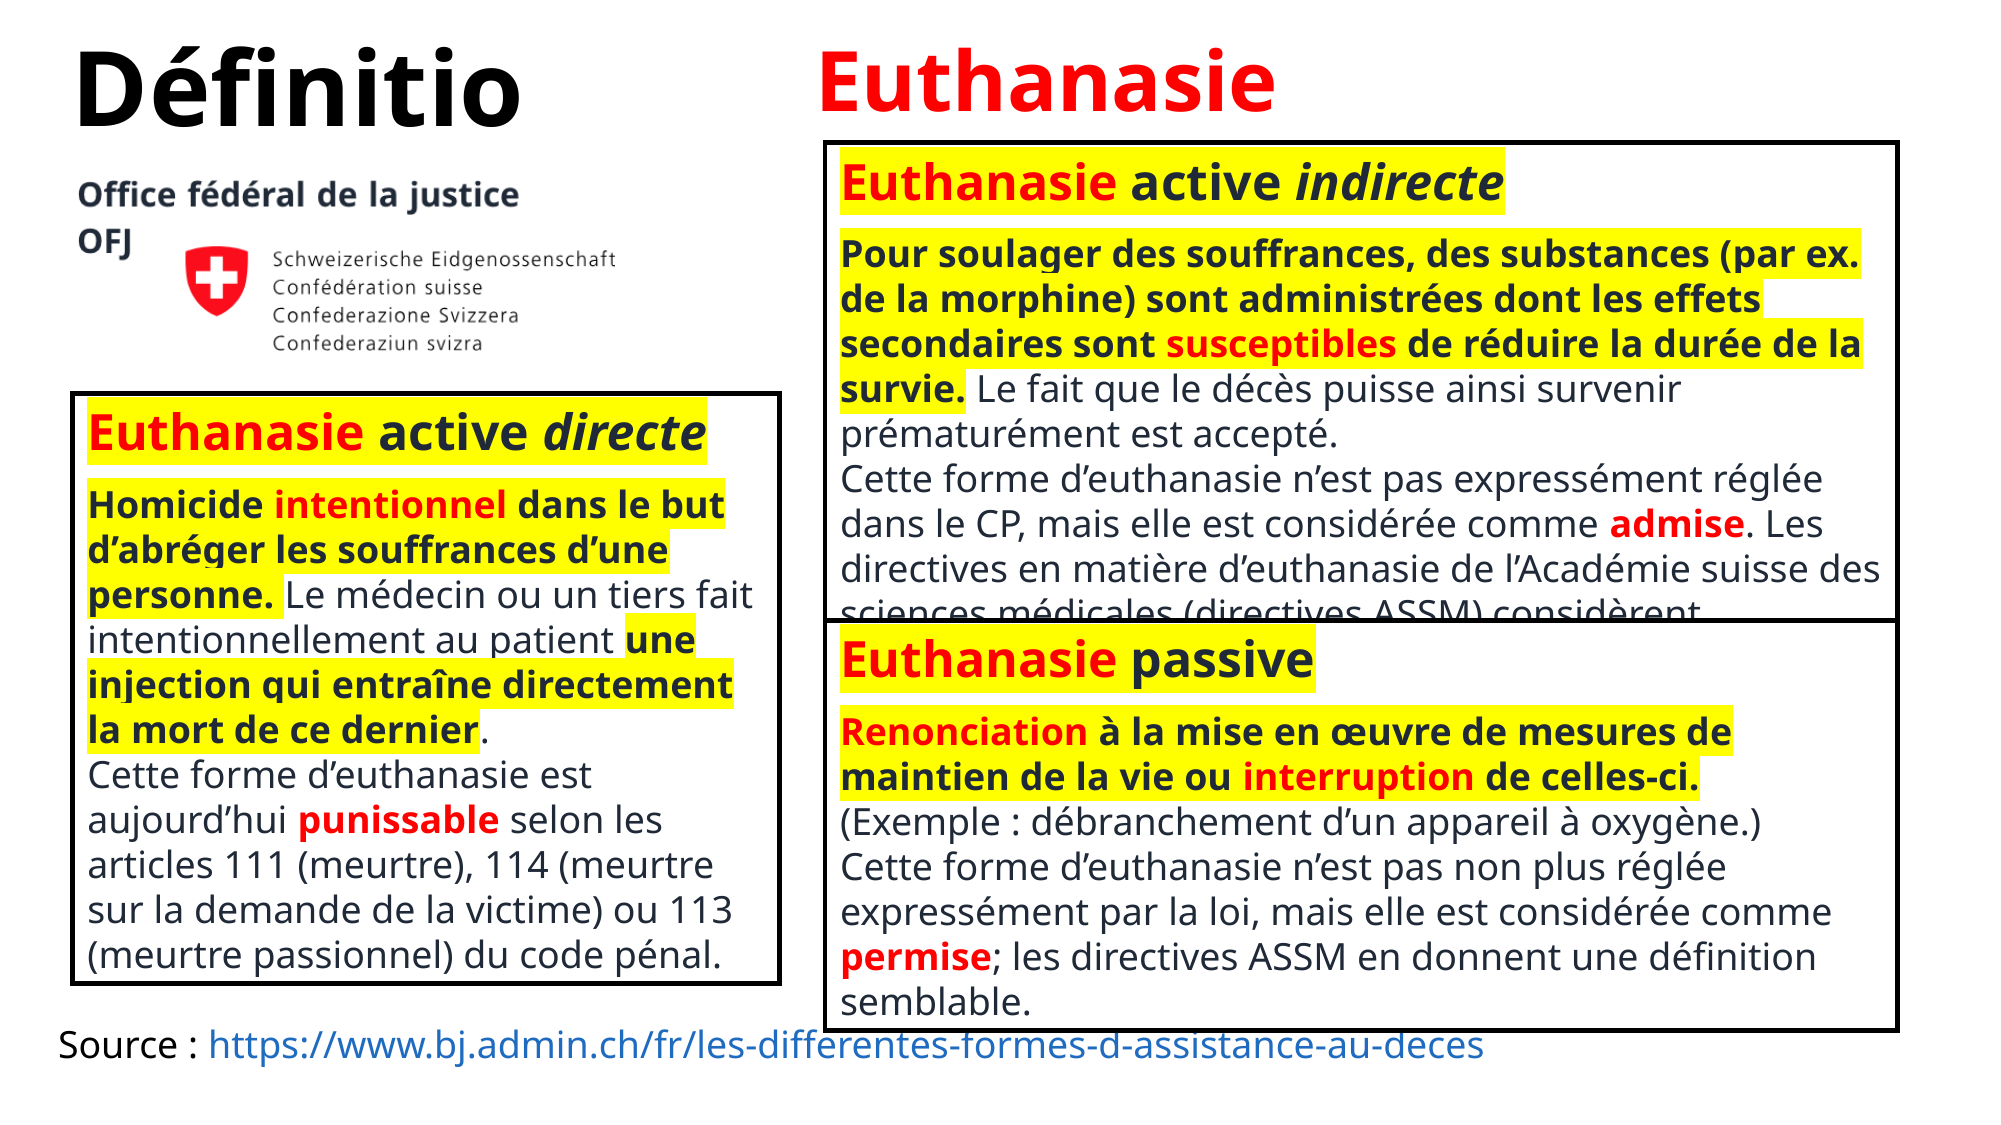

Définitions
Euthanasie
Euthanasie active indirecte
Pour soulager des souffrances, des substances (par ex. de la morphine) sont administrées dont les effets secondaires sont susceptibles de réduire la durée de la survie. Le fait que le décès puisse ainsi survenir prématurément est accepté.
Cette forme d’euthanasie n’est pas expressément réglée dans le CP, mais elle est considérée comme admise. Les directives en matière d’euthanasie de l’Académie suisse des sciences médicales (directives ASSM) considèrent également qu’elle est admissible.
Euthanasie active directe
Homicide intentionnel dans le but d’abréger les souffrances d’une personne. Le médecin ou un tiers fait intentionnellement au patient une injection qui entraîne directement la mort de ce dernier.
Cette forme d’euthanasie est aujourd’hui punissable selon les articles 111 (meurtre), 114 (meurtre sur la demande de la victime) ou 113 (meurtre passionnel) du code pénal.
Euthanasie passive
Renonciation à la mise en œuvre de mesures de maintien de la vie ou interruption de celles-ci. (Exemple : débranchement d’un appareil à oxygène.)
Cette forme d’euthanasie n’est pas non plus réglée expressément par la loi, mais elle est considérée comme permise; les directives ASSM en donnent une définition semblable.
Source : https://www.bj.admin.ch/fr/les-differentes-formes-d-assistance-au-deces